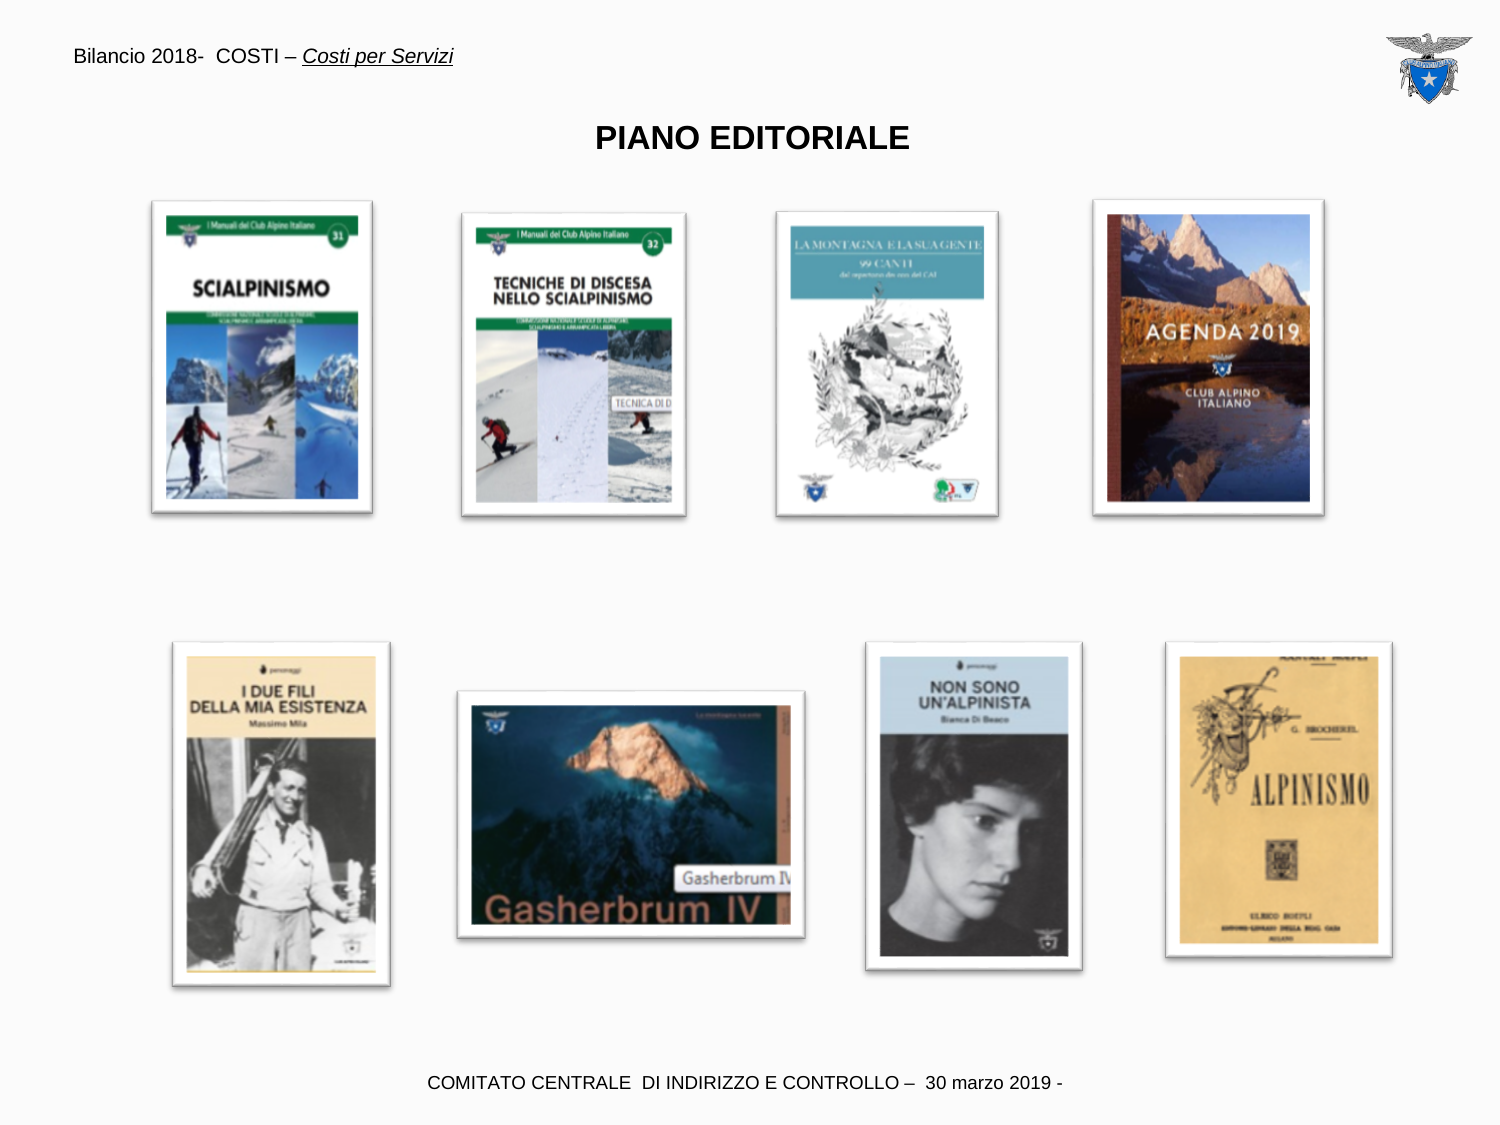

Bilancio 2018- COSTI – Costi per Servizi
PIANO EDITORIALE
COMITATO CENTRALE DI INDIRIZZO E CONTROLLO – 30 marzo 2019 -